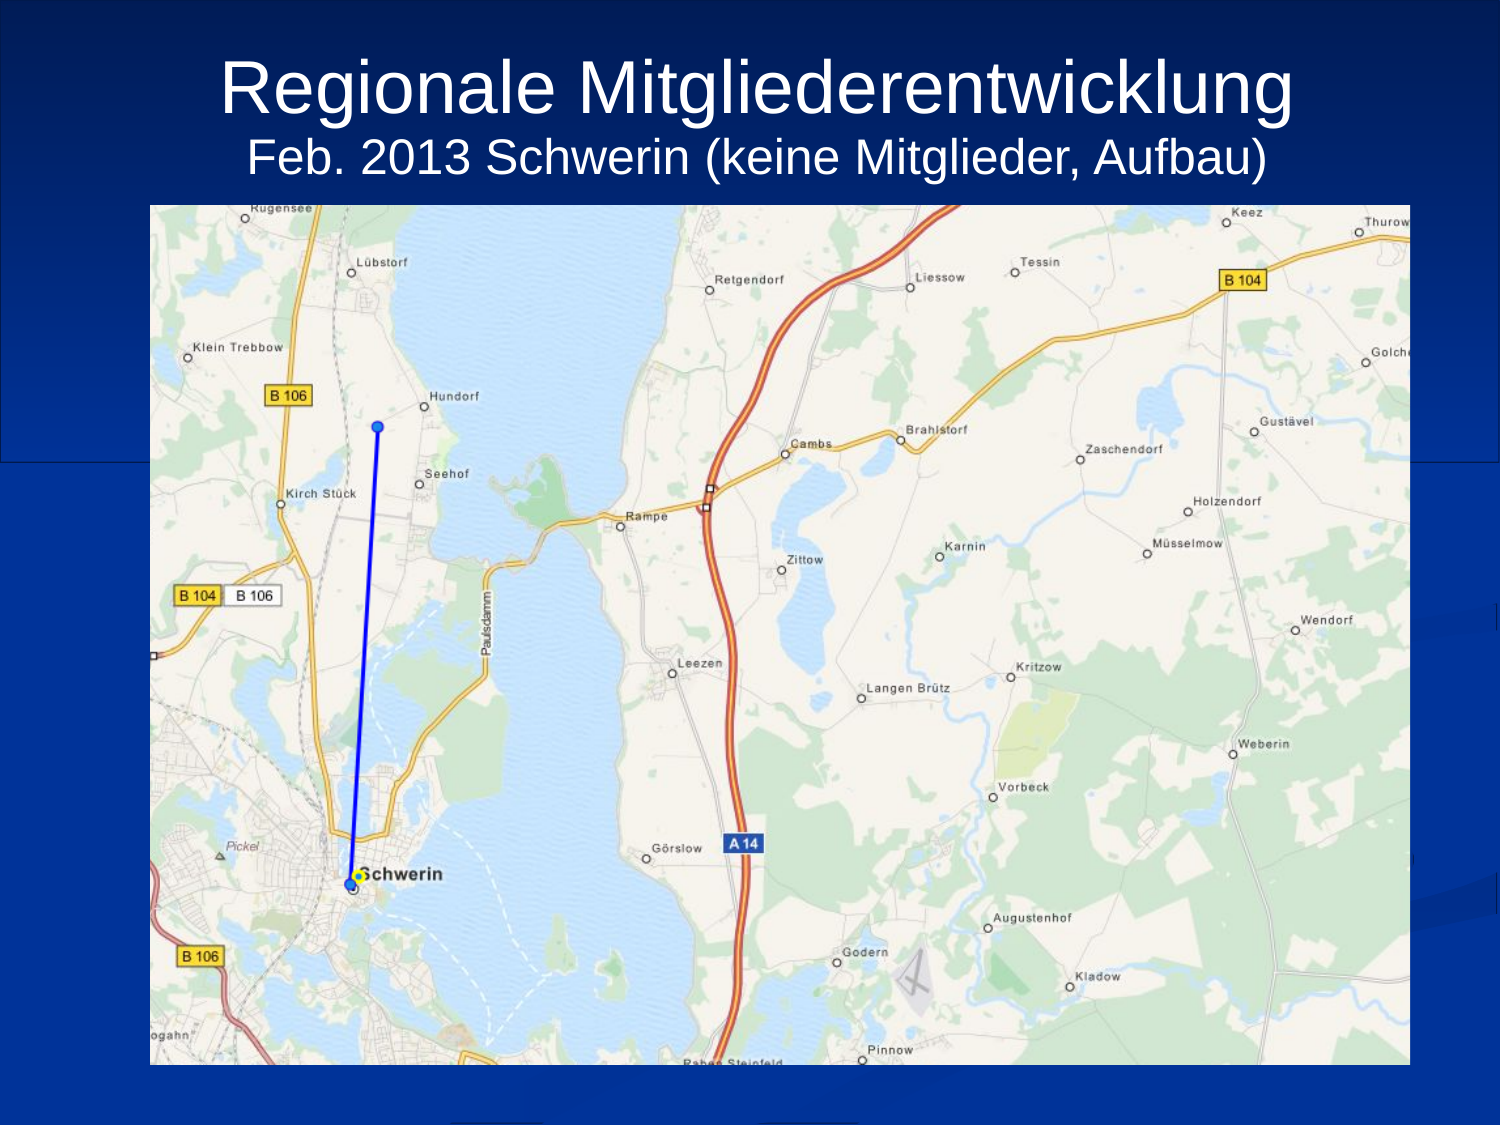

# Regionale Mitgliederentwicklung Feb. 2013 Schwerin (keine Mitglieder, Aufbau)